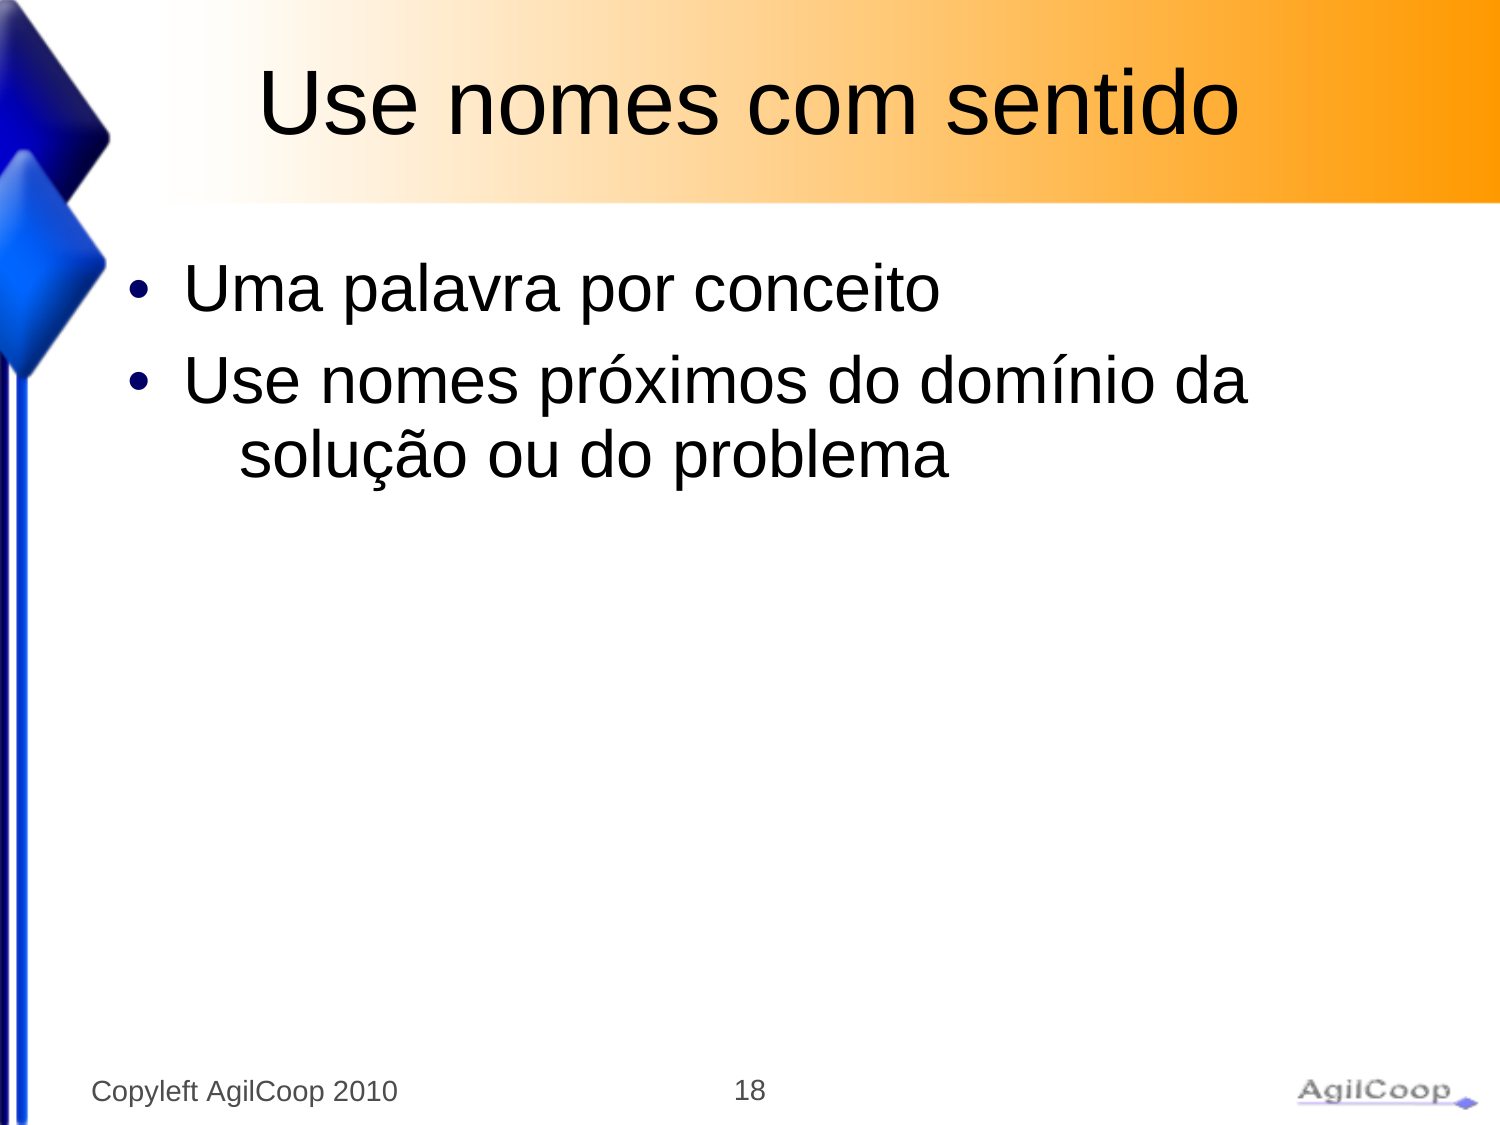

# Use nomes com sentido
Uma palavra por conceito
Use nomes próximos do domínio da solução ou do problema
Copyleft AgilCoop 2010
18